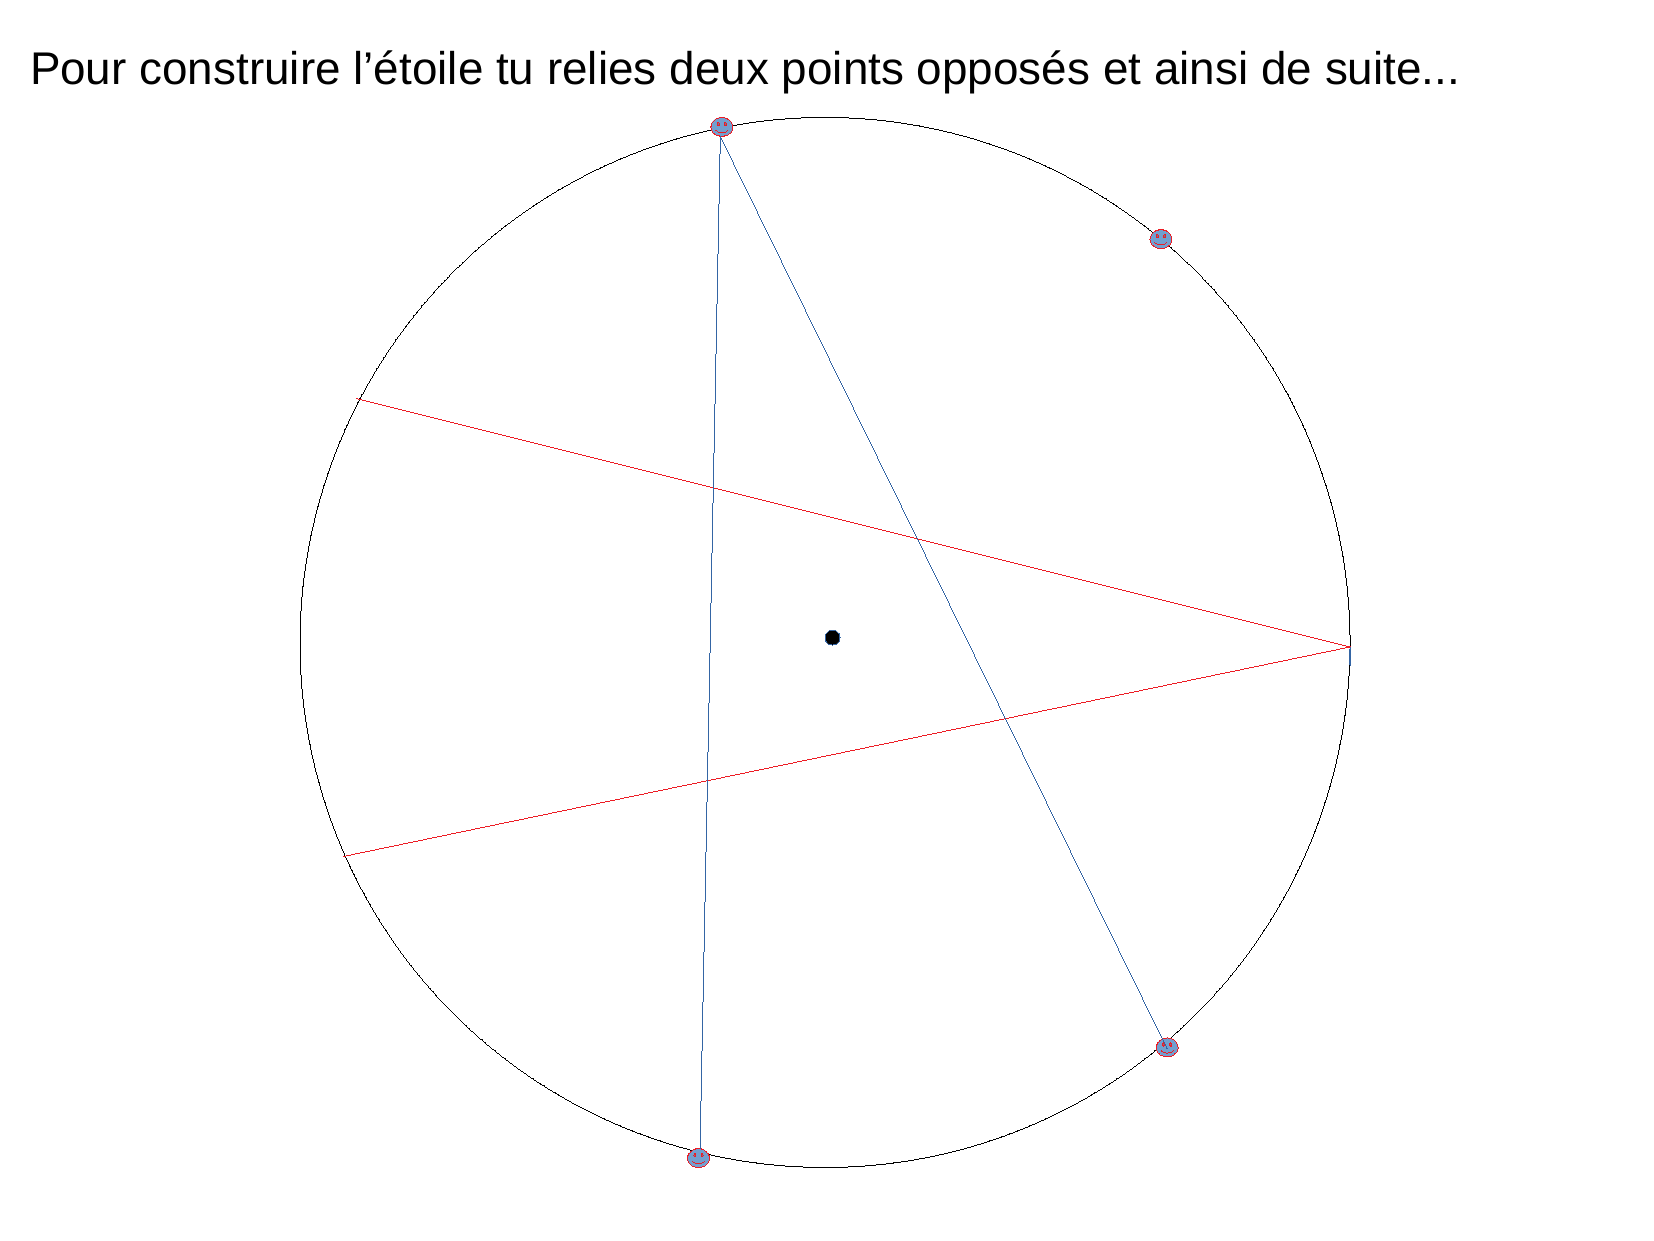

# Pour construire l’étoile tu relies deux points opposés et ainsi de suite...